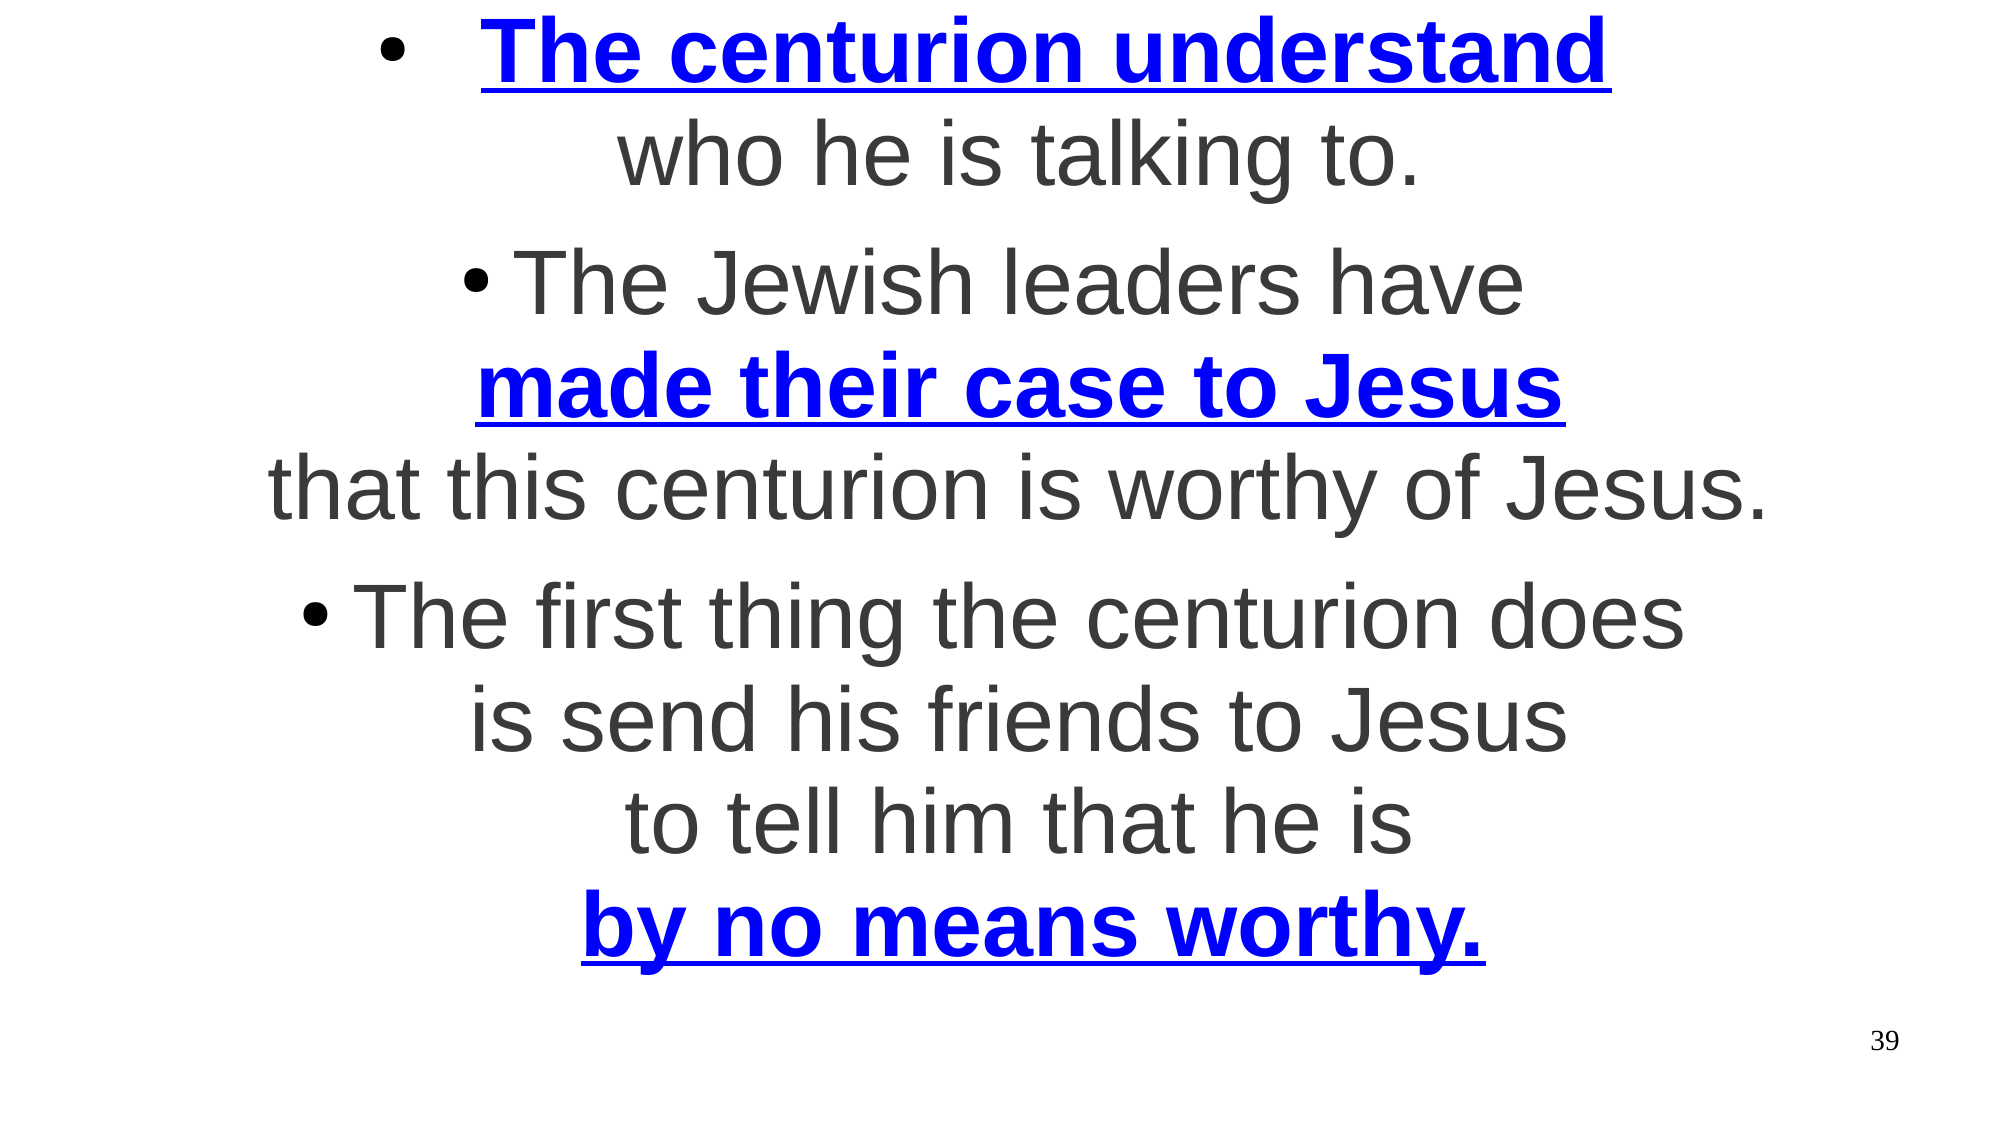

# The centurion understand who he is talking to.
The Jewish leaders have
made their case to Jesus
that this centurion is worthy of Jesus.
The first thing the centurion does
is send his friends to Jesus
to tell him that he is
by no means worthy.
39